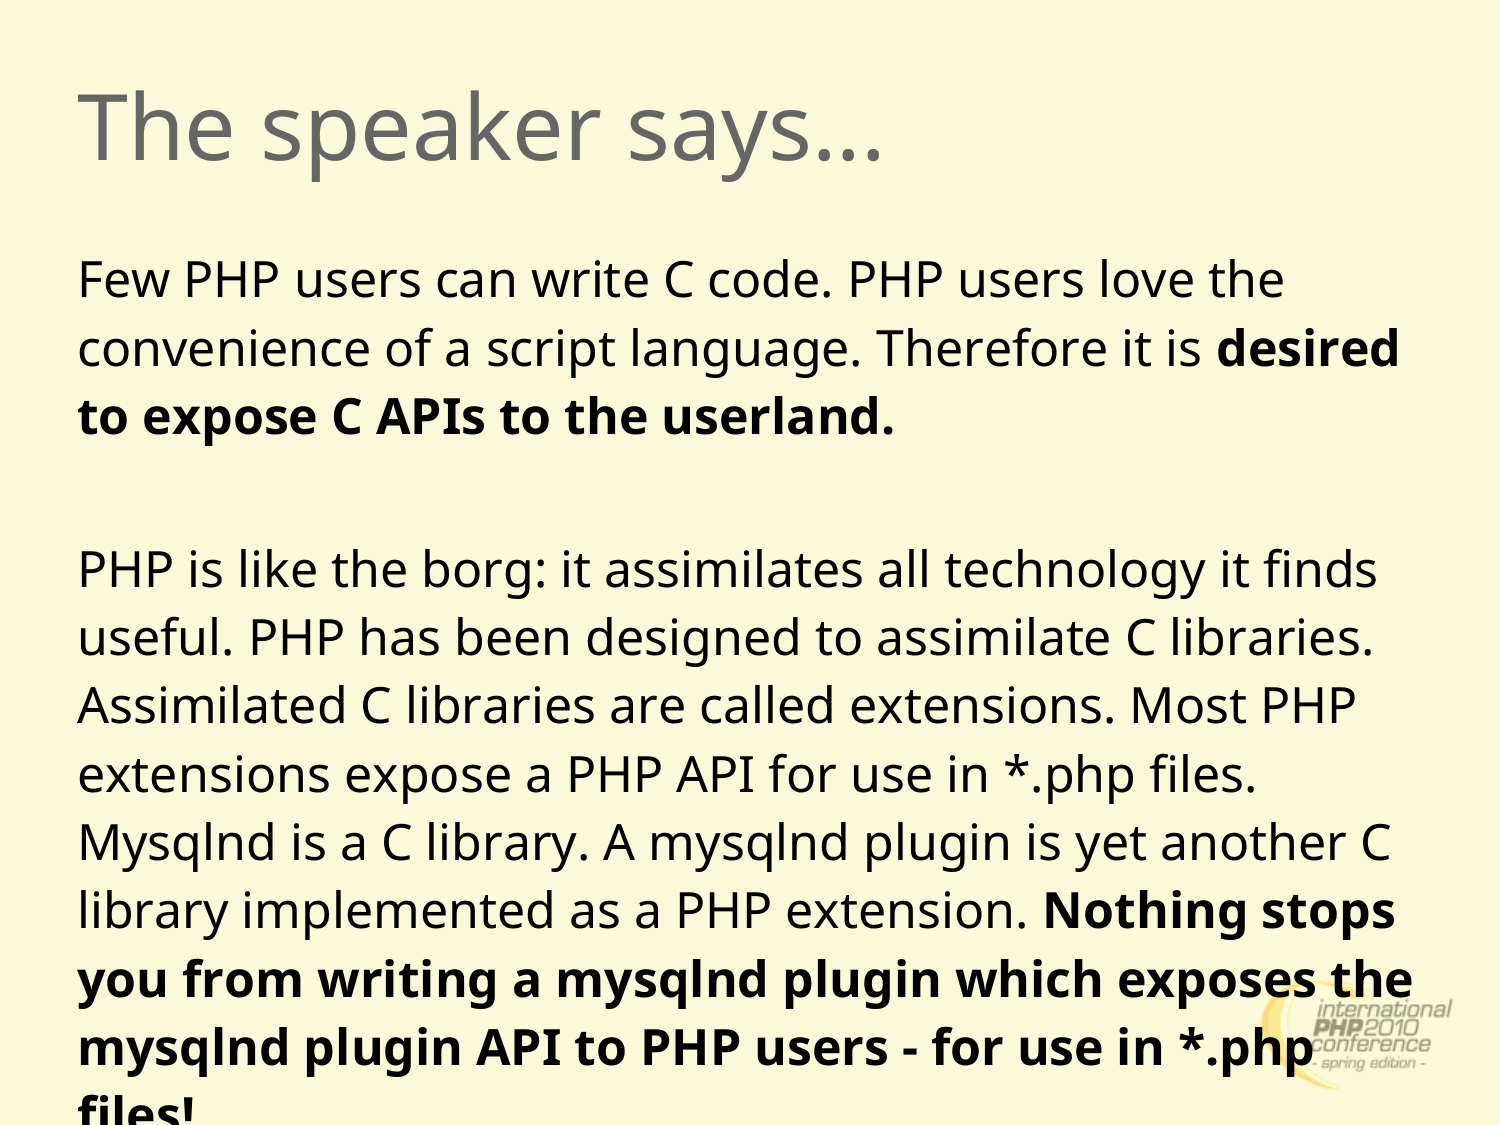

# The speaker says...
Few PHP users can write C code. PHP users love the convenience of a script language. Therefore it is desired to expose C APIs to the userland.
PHP is like the borg: it assimilates all technology it finds useful. PHP has been designed to assimilate C libraries. Assimilated C libraries are called extensions. Most PHP extensions expose a PHP API for use in *.php files. Mysqlnd is a C library. A mysqlnd plugin is yet another C library implemented as a PHP extension. Nothing stops you from writing a mysqlnd plugin which exposes the mysqlnd plugin API to PHP users - for use in *.php files!